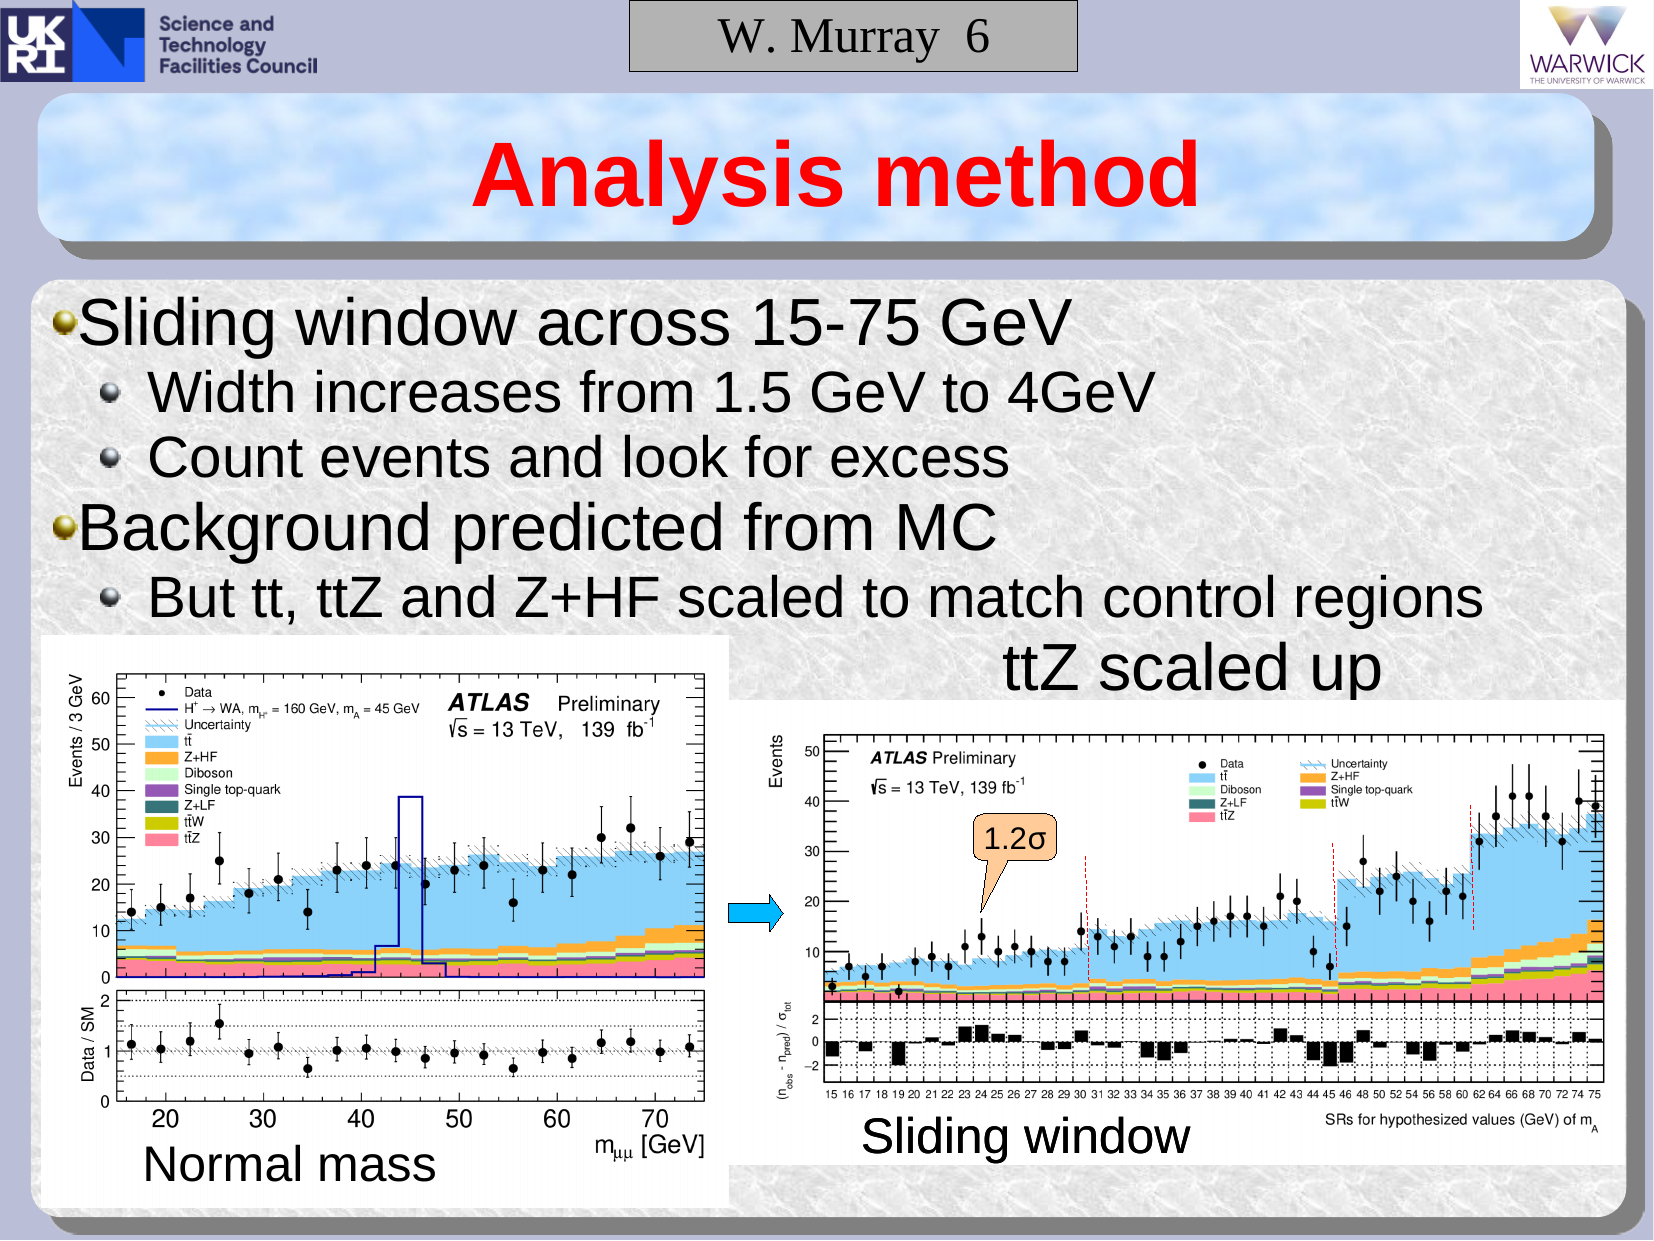

# Analysis method
Sliding window across 15-75 GeV
Width increases from 1.5 GeV to 4GeV
Count events and look for excess
Background predicted from MC
But tt, ttZ and Z+HF scaled to match control regions
 ttZ scaled up 1.6±0.4
1.2σ
Sliding window
Sliding window
Normal mass